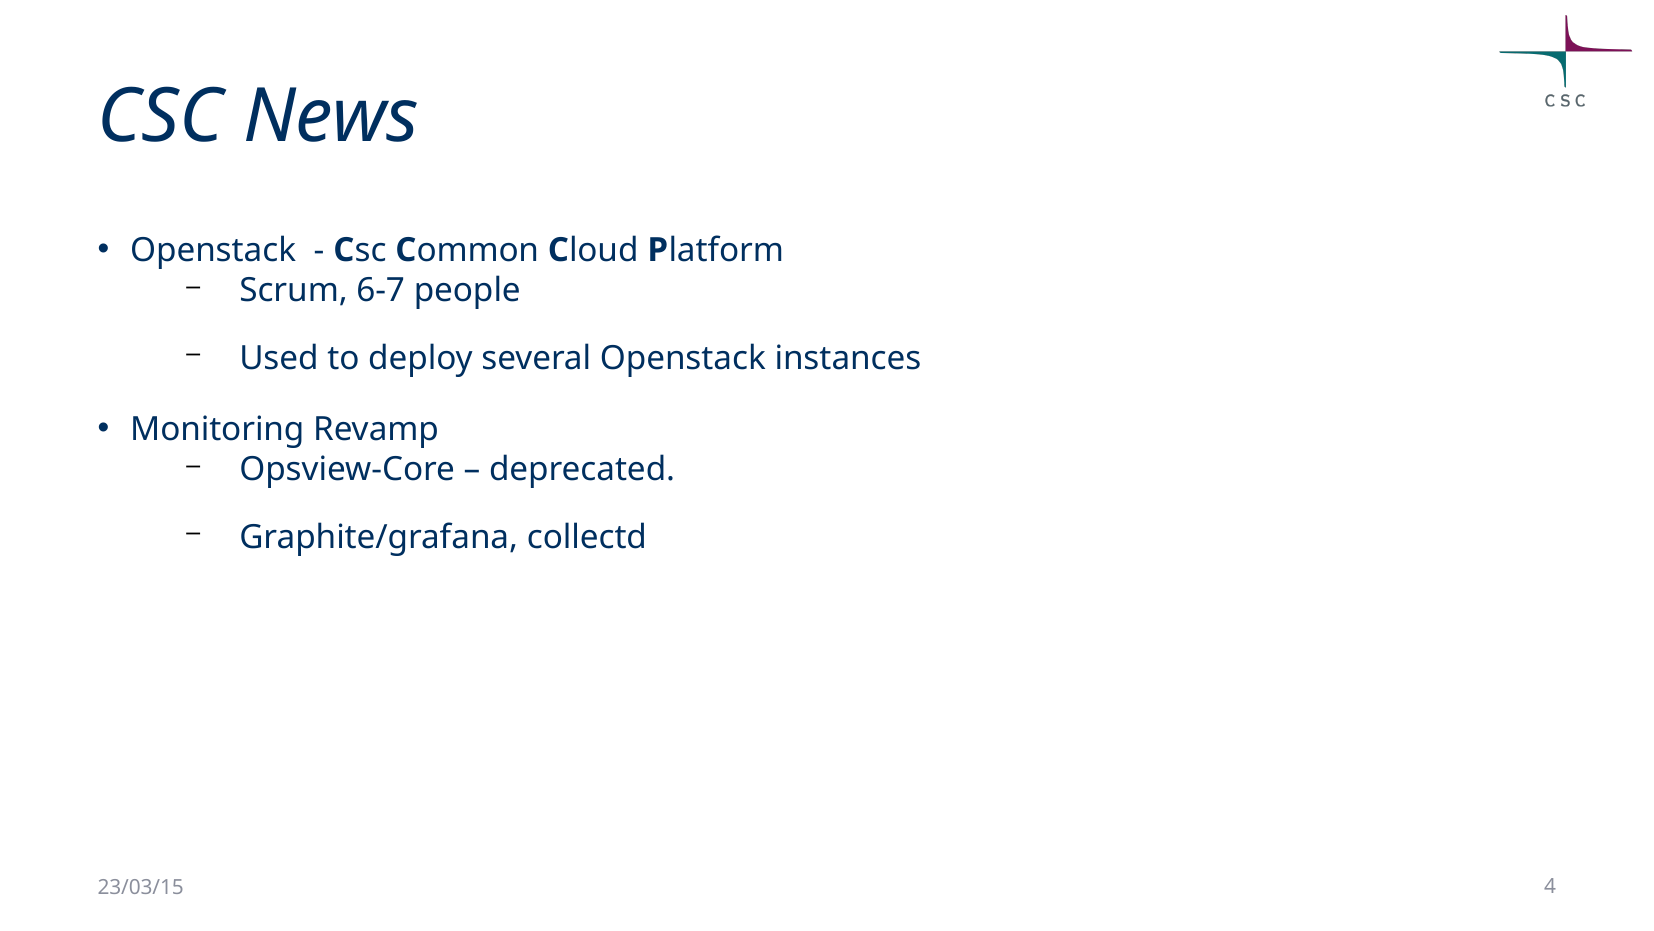

# CSC News
Openstack - Csc Common Cloud Platform
Scrum, 6-7 people
Used to deploy several Openstack instances
Monitoring Revamp
Opsview-Core – deprecated.
Graphite/grafana, collectd
23/03/15